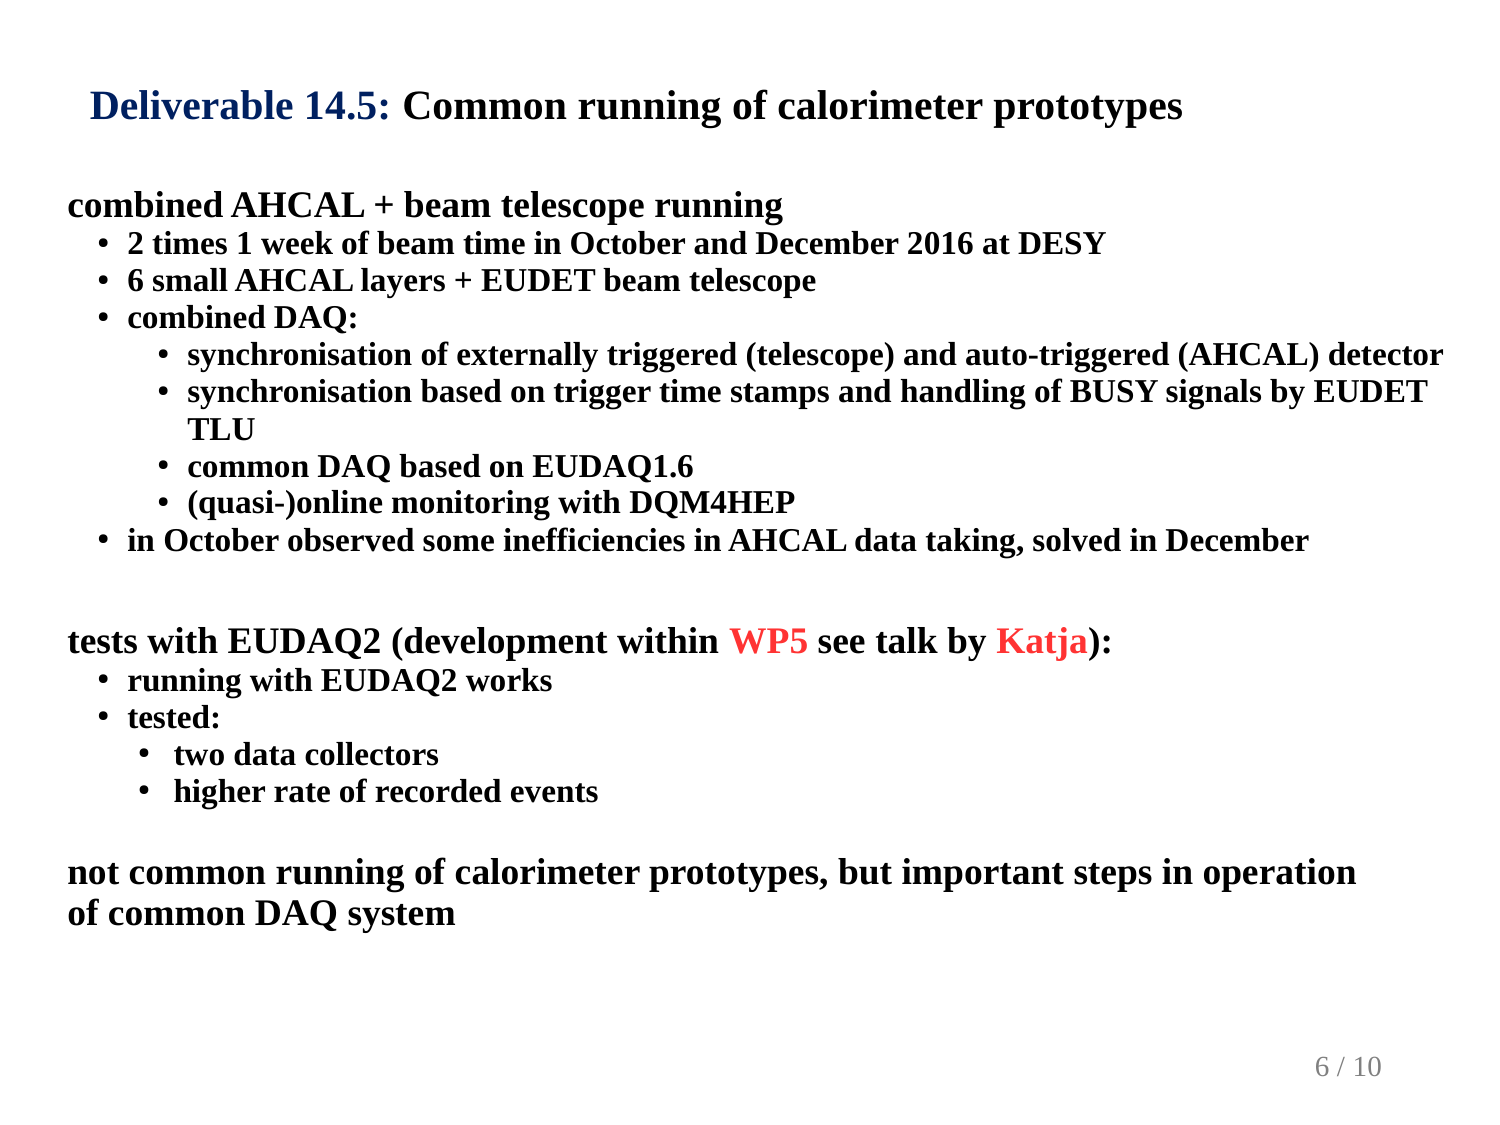

Deliverable 14.5: Common running of calorimeter prototypes
combined AHCAL + beam telescope running
2 times 1 week of beam time in October and December 2016 at DESY
6 small AHCAL layers + EUDET beam telescope
combined DAQ:
synchronisation of externally triggered (telescope) and auto-triggered (AHCAL) detector
synchronisation based on trigger time stamps and handling of BUSY signals by EUDET TLU
common DAQ based on EUDAQ1.6
(quasi-)online monitoring with DQM4HEP
in October observed some inefficiencies in AHCAL data taking, solved in December
tests with EUDAQ2 (development within WP5 see talk by Katja):
running with EUDAQ2 works
tested:
two data collectors
higher rate of recorded events
not common running of calorimeter prototypes, but important steps in operation of common DAQ system
6